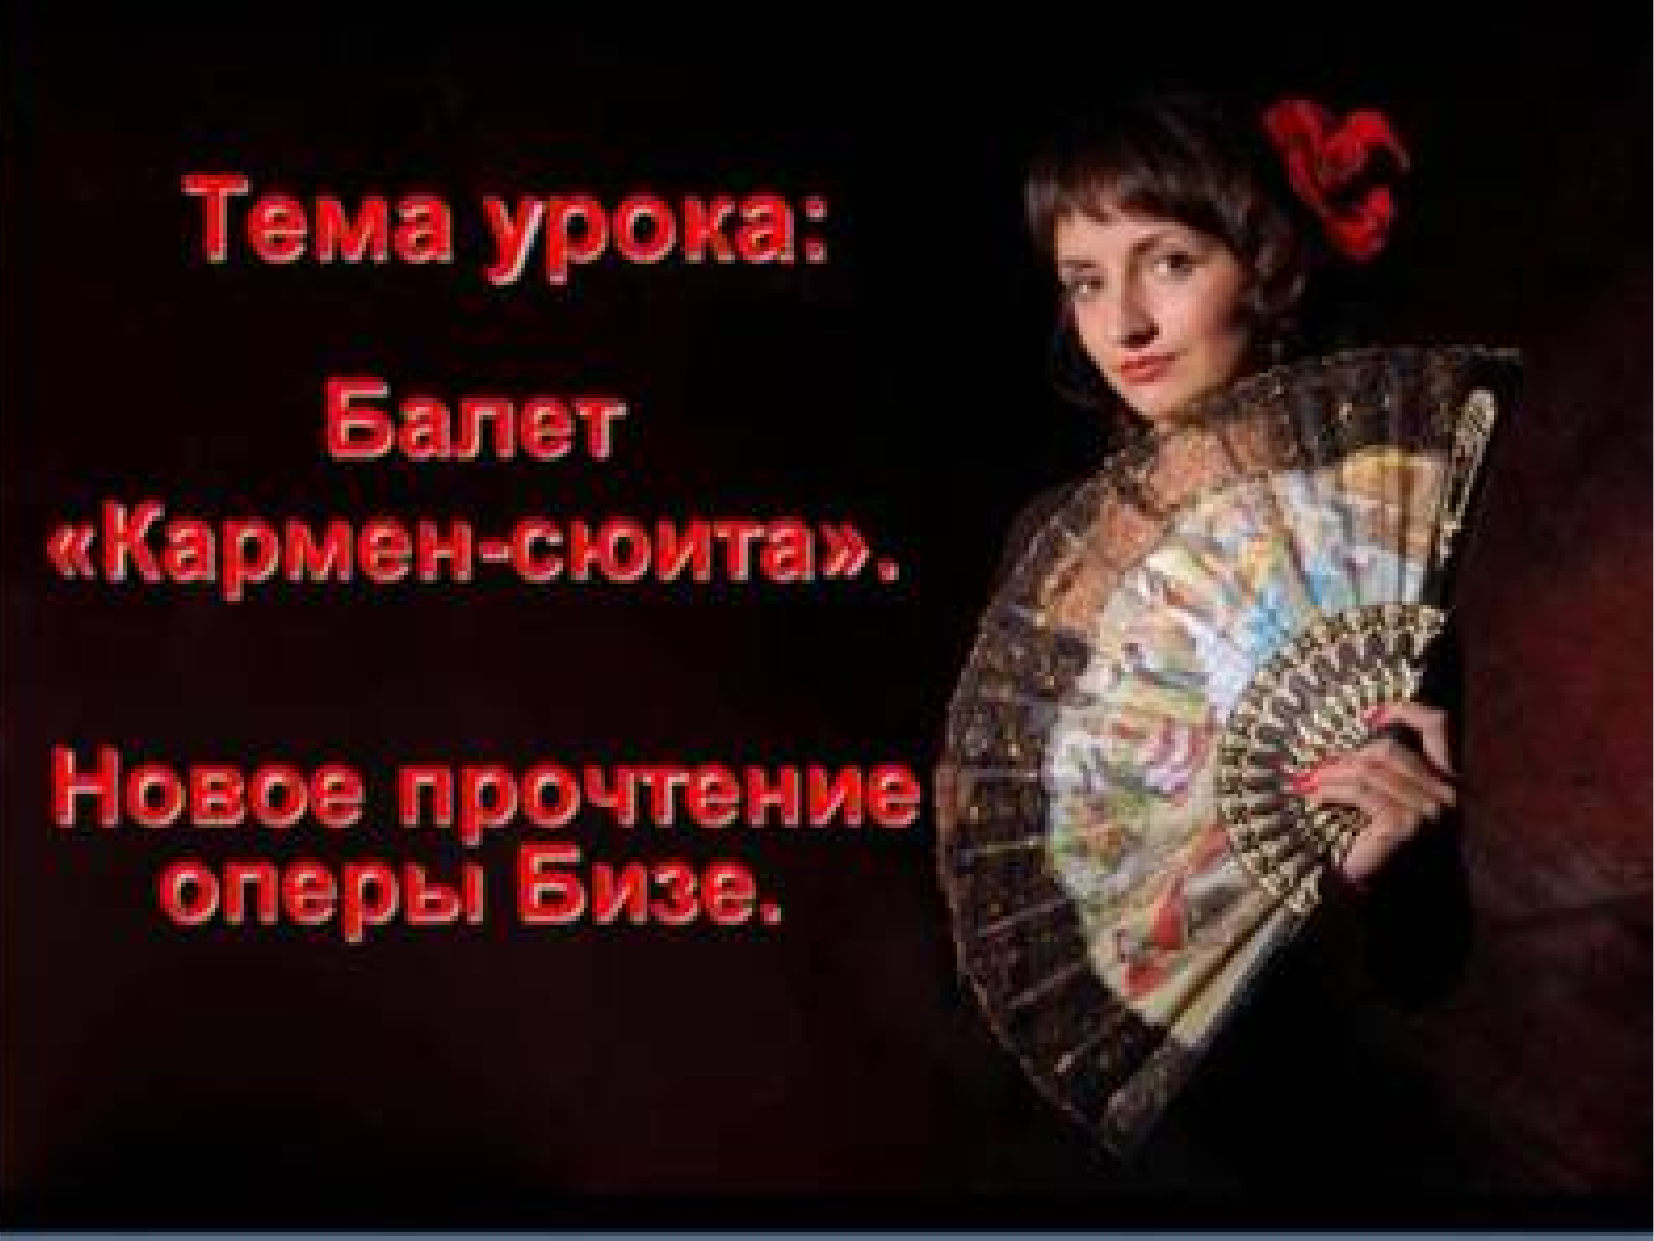

# Балет „Кармен-сюита“ Новое прочтение оперы Бизе.